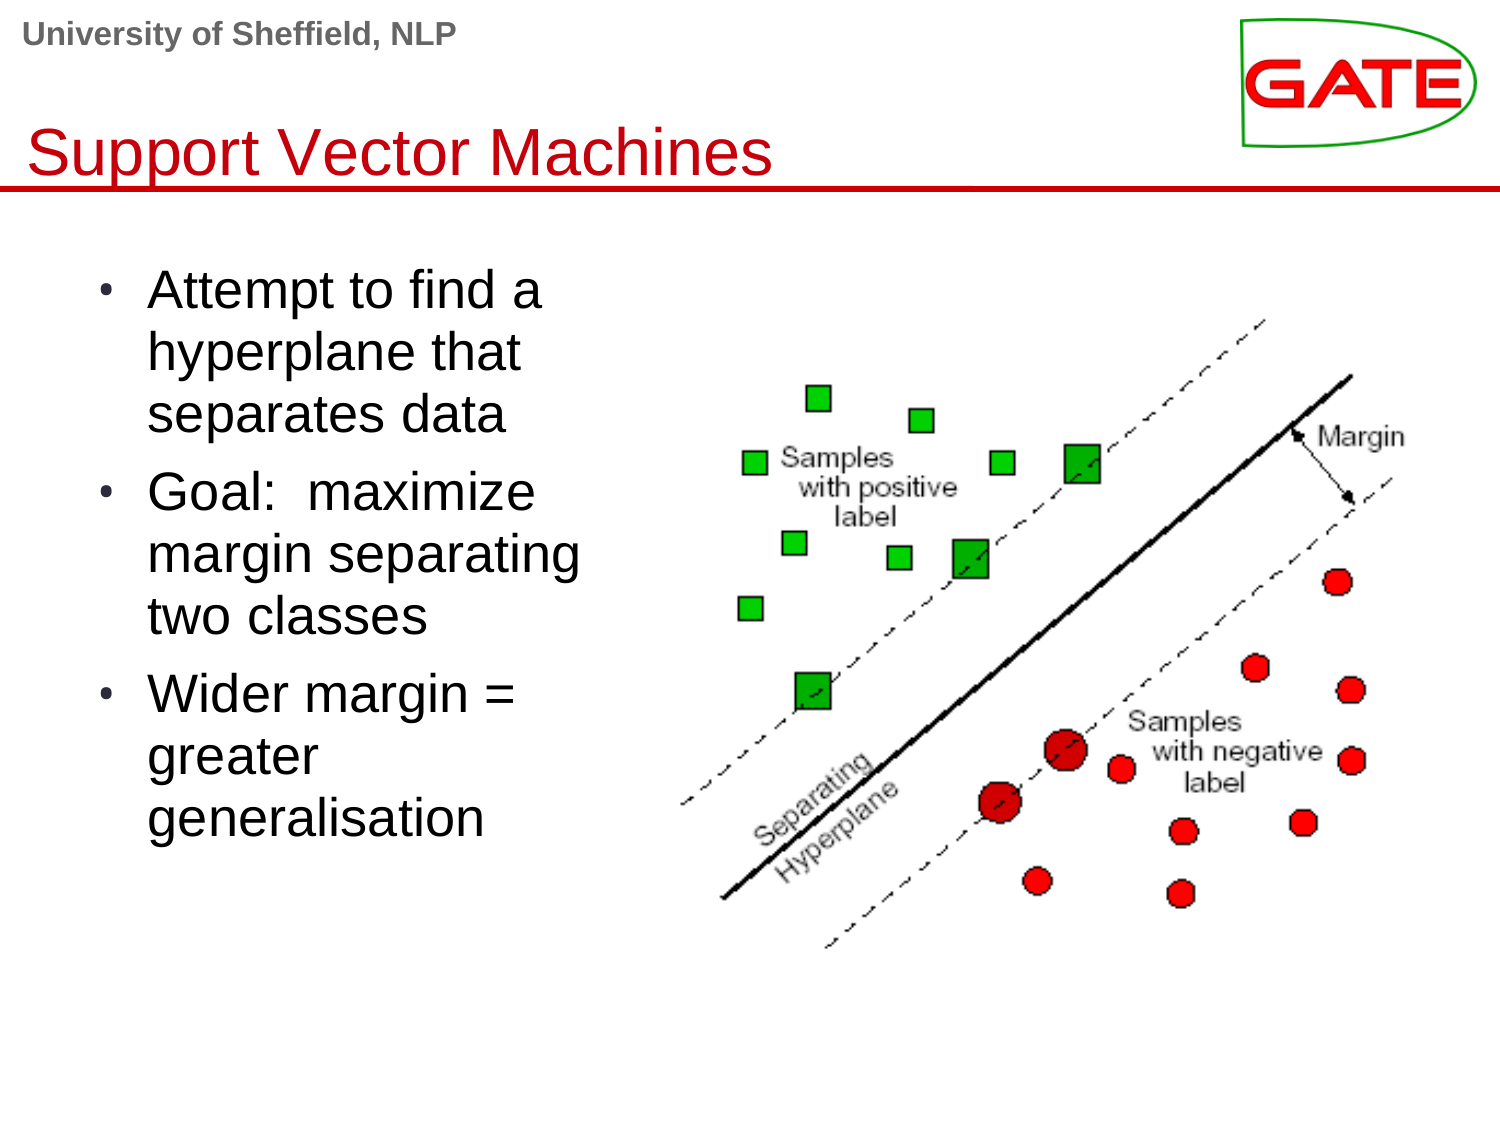

# Support Vector Machines
Attempt to find a hyperplane that separates data
Goal: maximize margin separating two classes
Wider margin = greater generalisation